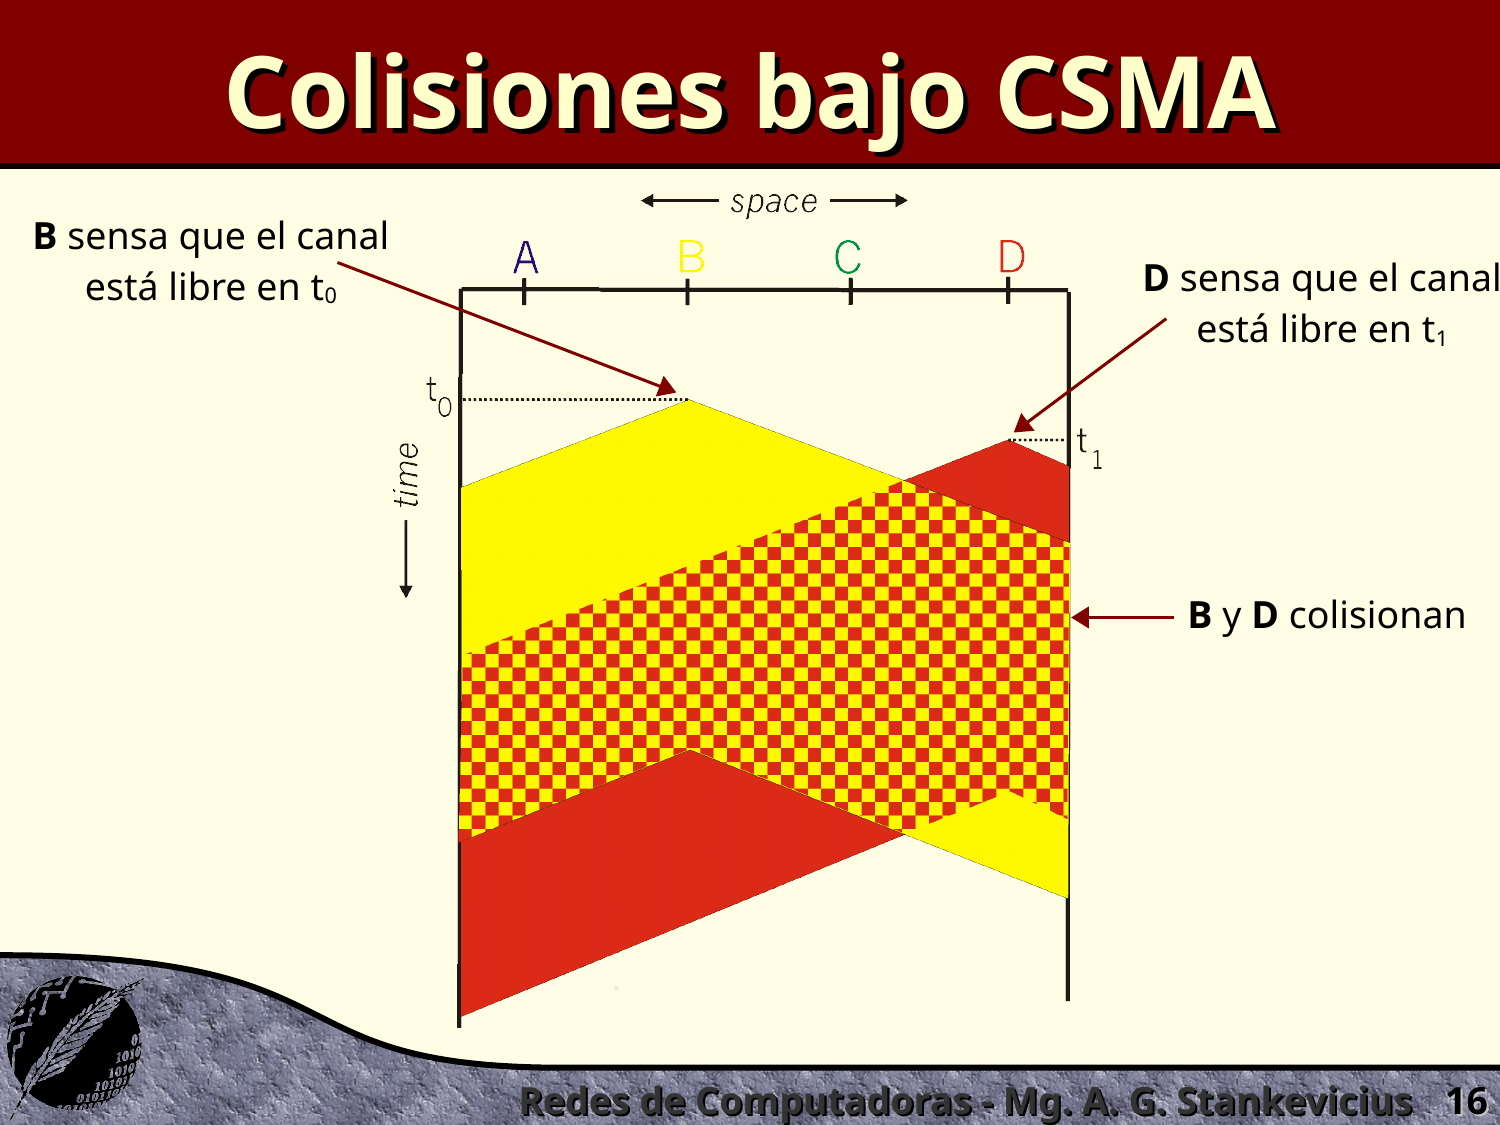

# Colisiones bajo CSMA
B sensa que el canal
está libre en t0
D sensa que el canal
está libre en t1
B y D colisionan
16